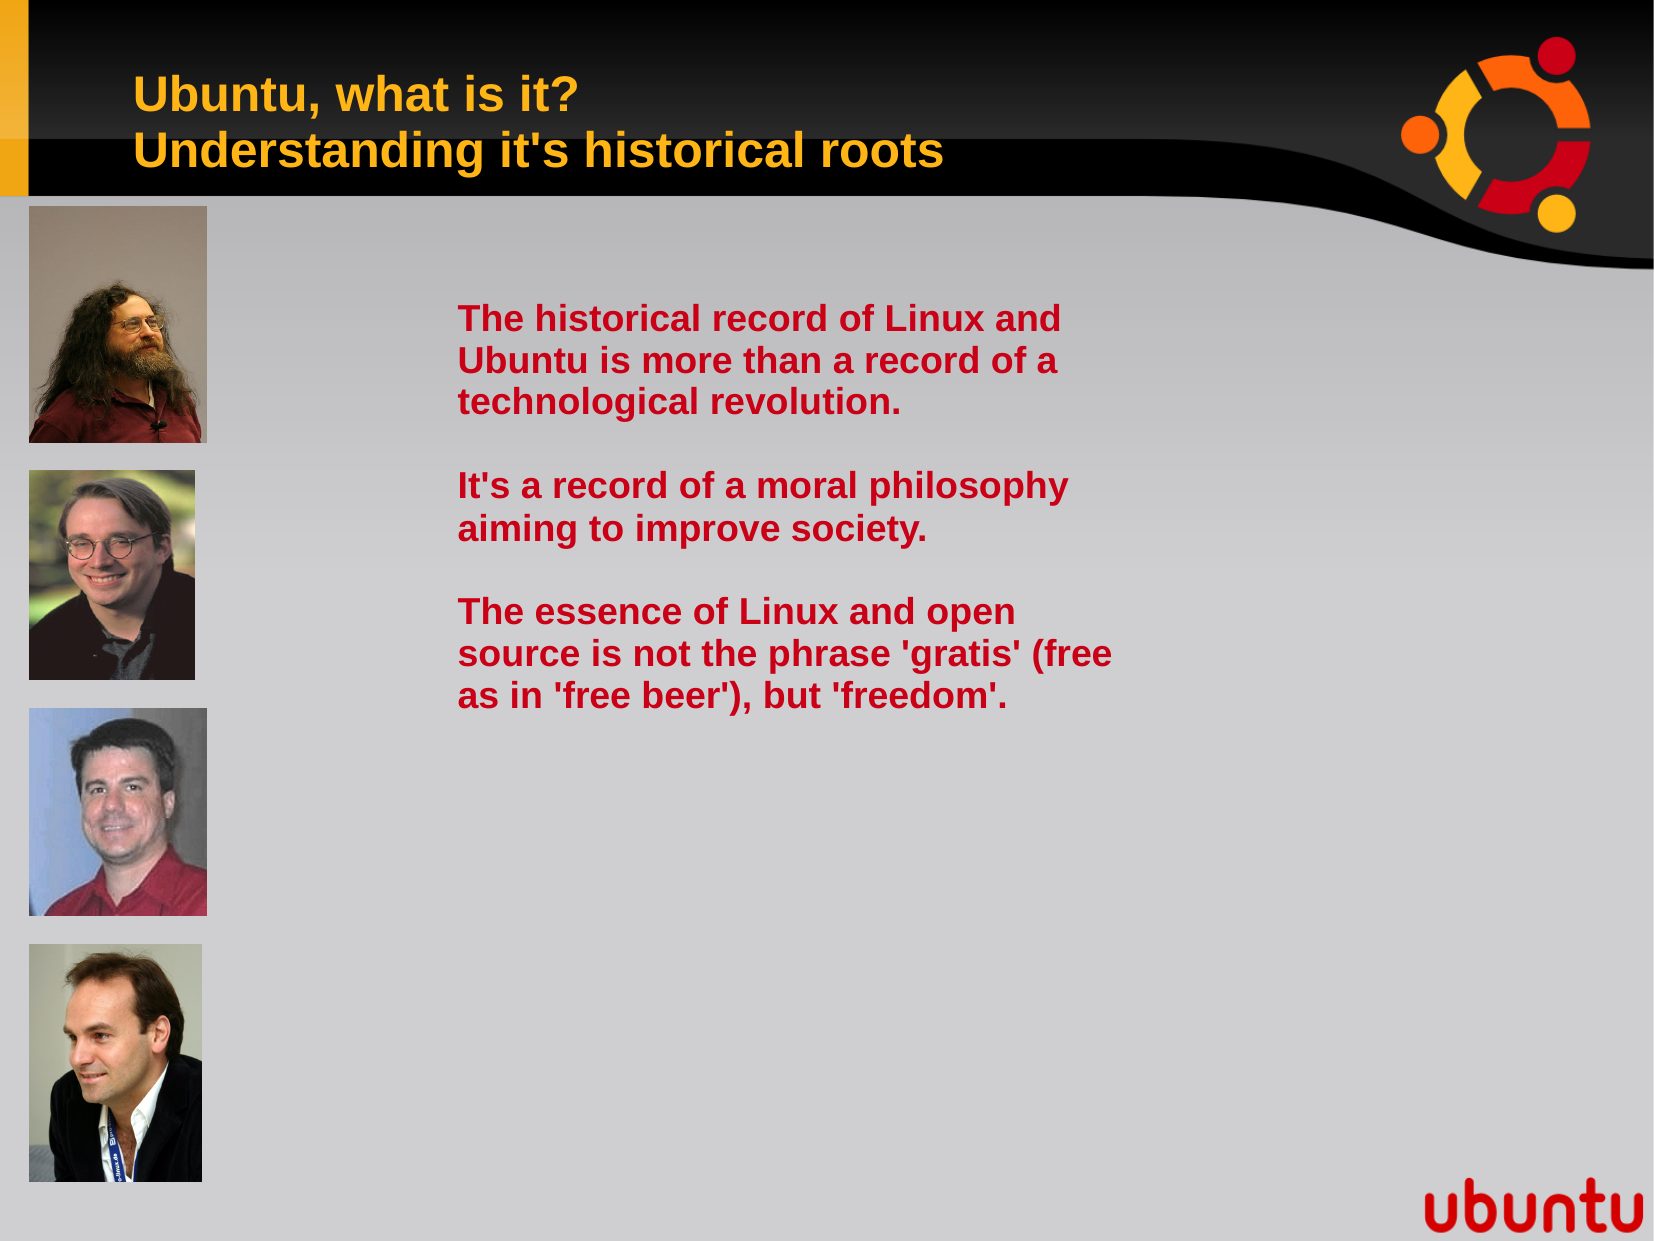

Ubuntu, what is it?
Understanding it's historical roots
The historical record of Linux and Ubuntu is more than a record of a technological revolution.
It's a record of a moral philosophy aiming to improve society.
The essence of Linux and open source is not the phrase 'gratis' (free as in 'free beer'), but 'freedom'.